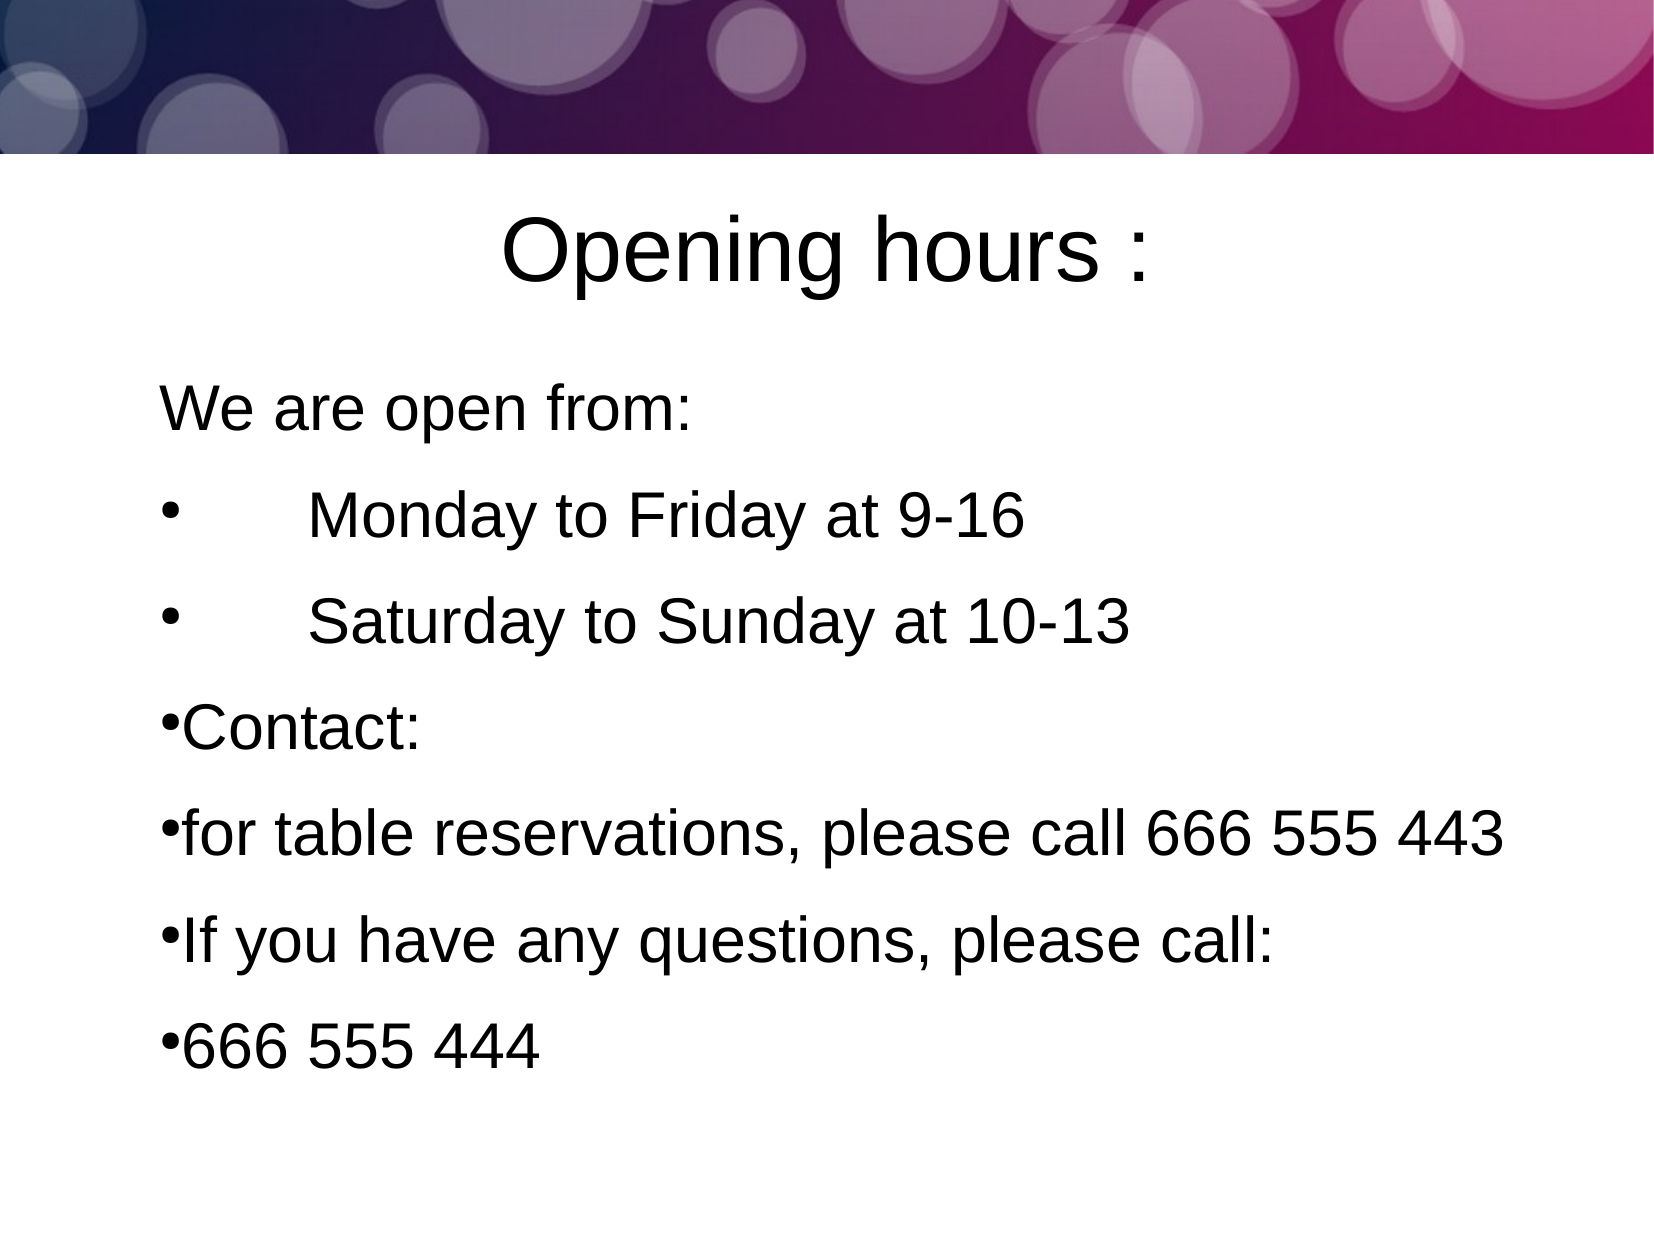

# Opening hours :
We are open from:
 Monday to Friday at 9-16
 Saturday to Sunday at 10-13
Contact:
for table reservations, please call 666 555 443
If you have any questions, please call:
666 555 444